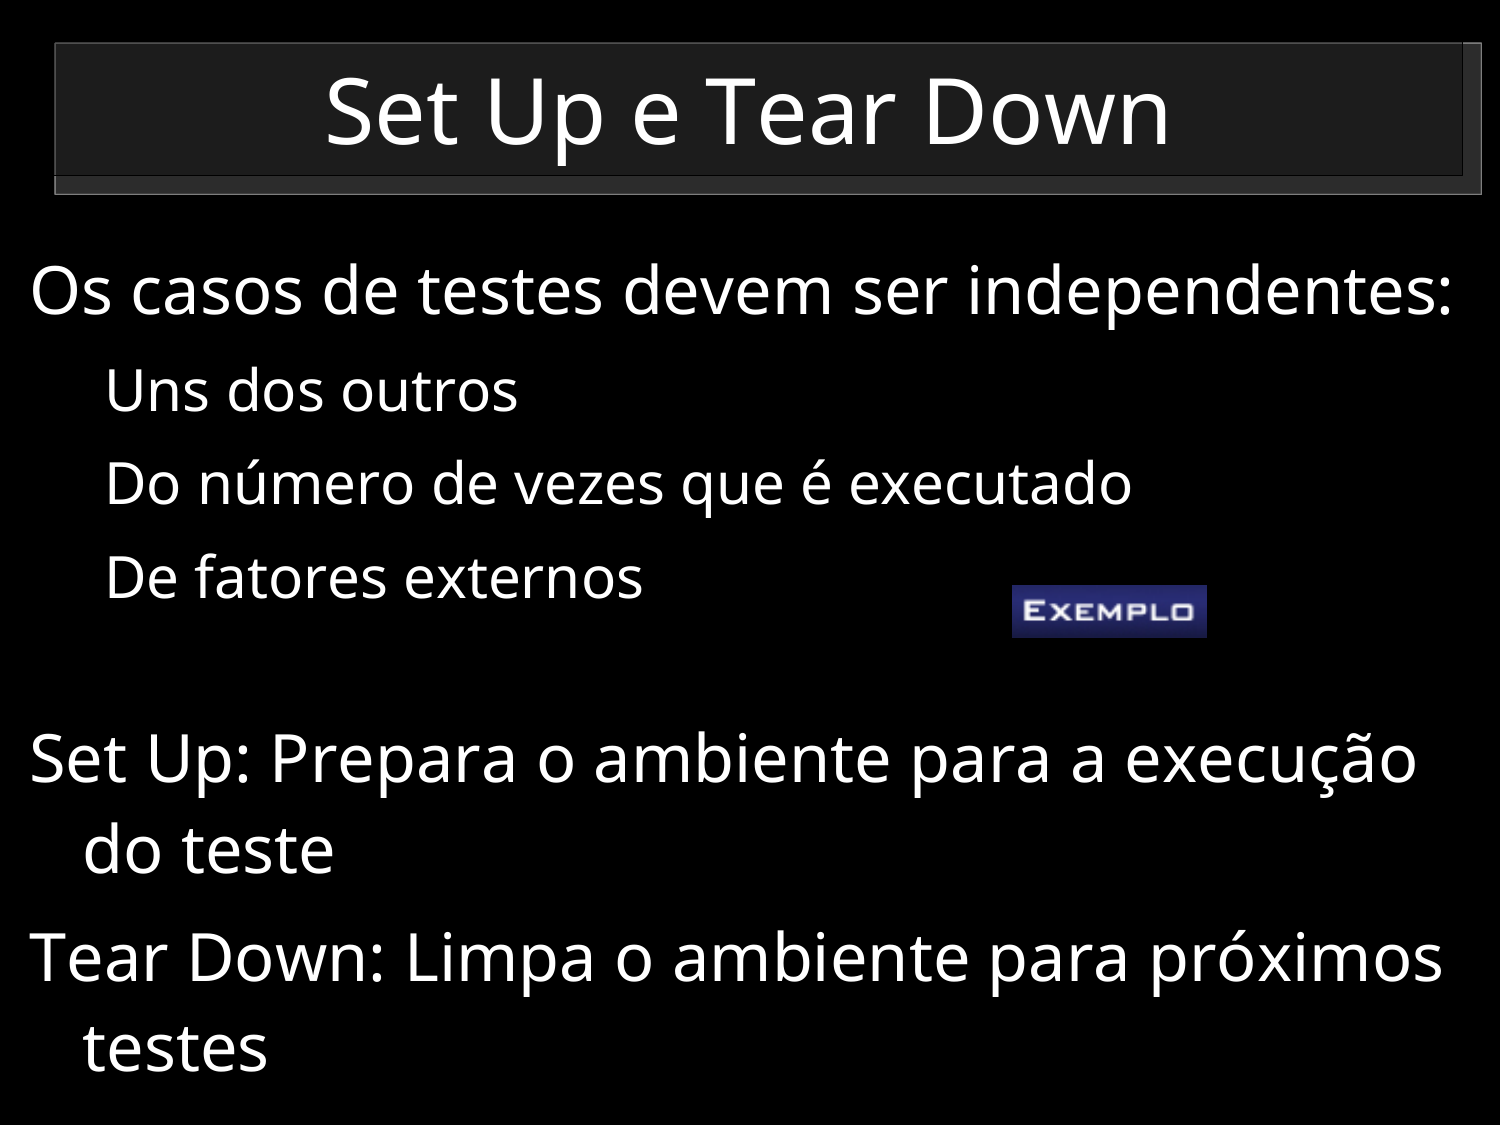

# Set Up e Tear Down
Os casos de testes devem ser independentes:
Uns dos outros
Do número de vezes que é executado
De fatores externos
Set Up: Prepara o ambiente para a execução do teste
Tear Down: Limpa o ambiente para próximos testes